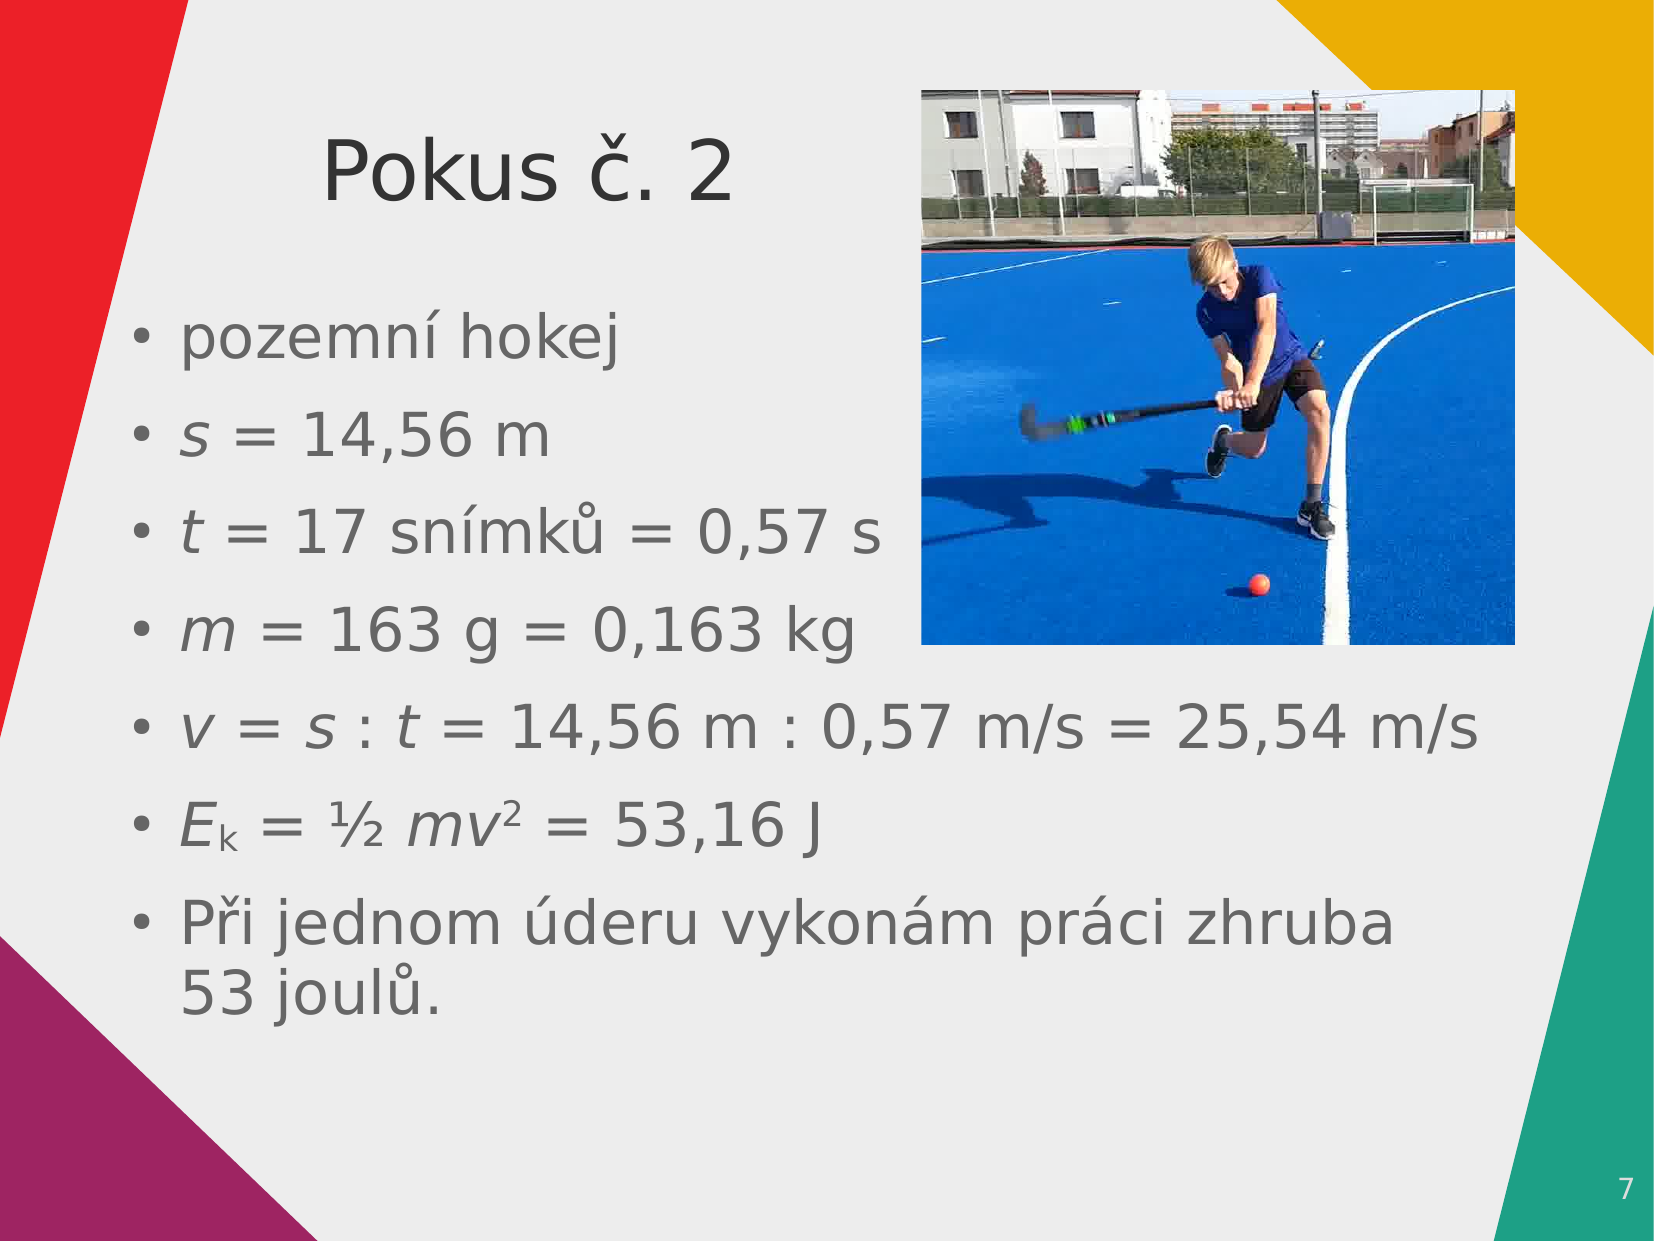

# Pokus č. 2
pozemní hokej
s = 14,56 m
t = 17 snímků = 0,57 s
m = 163 g = 0,163 kg
v = s : t = 14,56 m : 0,57 m/s = 25,54 m/s
Ek = ½ mv2 = 53,16 J
Při jednom úderu vykonám práci zhruba 53 joulů.
7